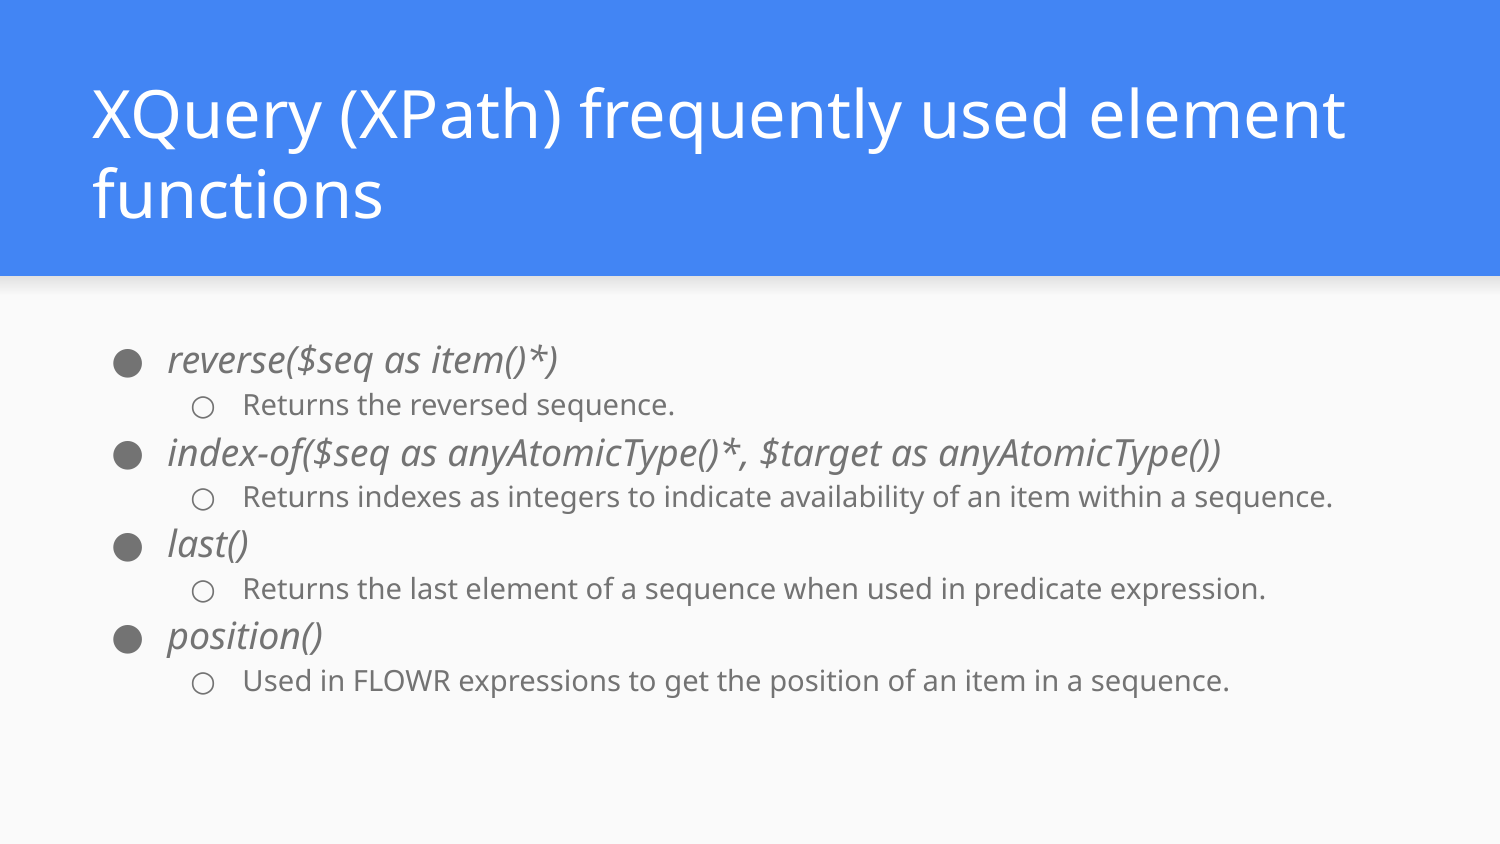

# XQuery (XPath) frequently used element functions
reverse($seq as item()*)
Returns the reversed sequence.
index-of($seq as anyAtomicType()*, $target as anyAtomicType())
Returns indexes as integers to indicate availability of an item within a sequence.
last()
Returns the last element of a sequence when used in predicate expression.
position()
Used in FLOWR expressions to get the position of an item in a sequence.